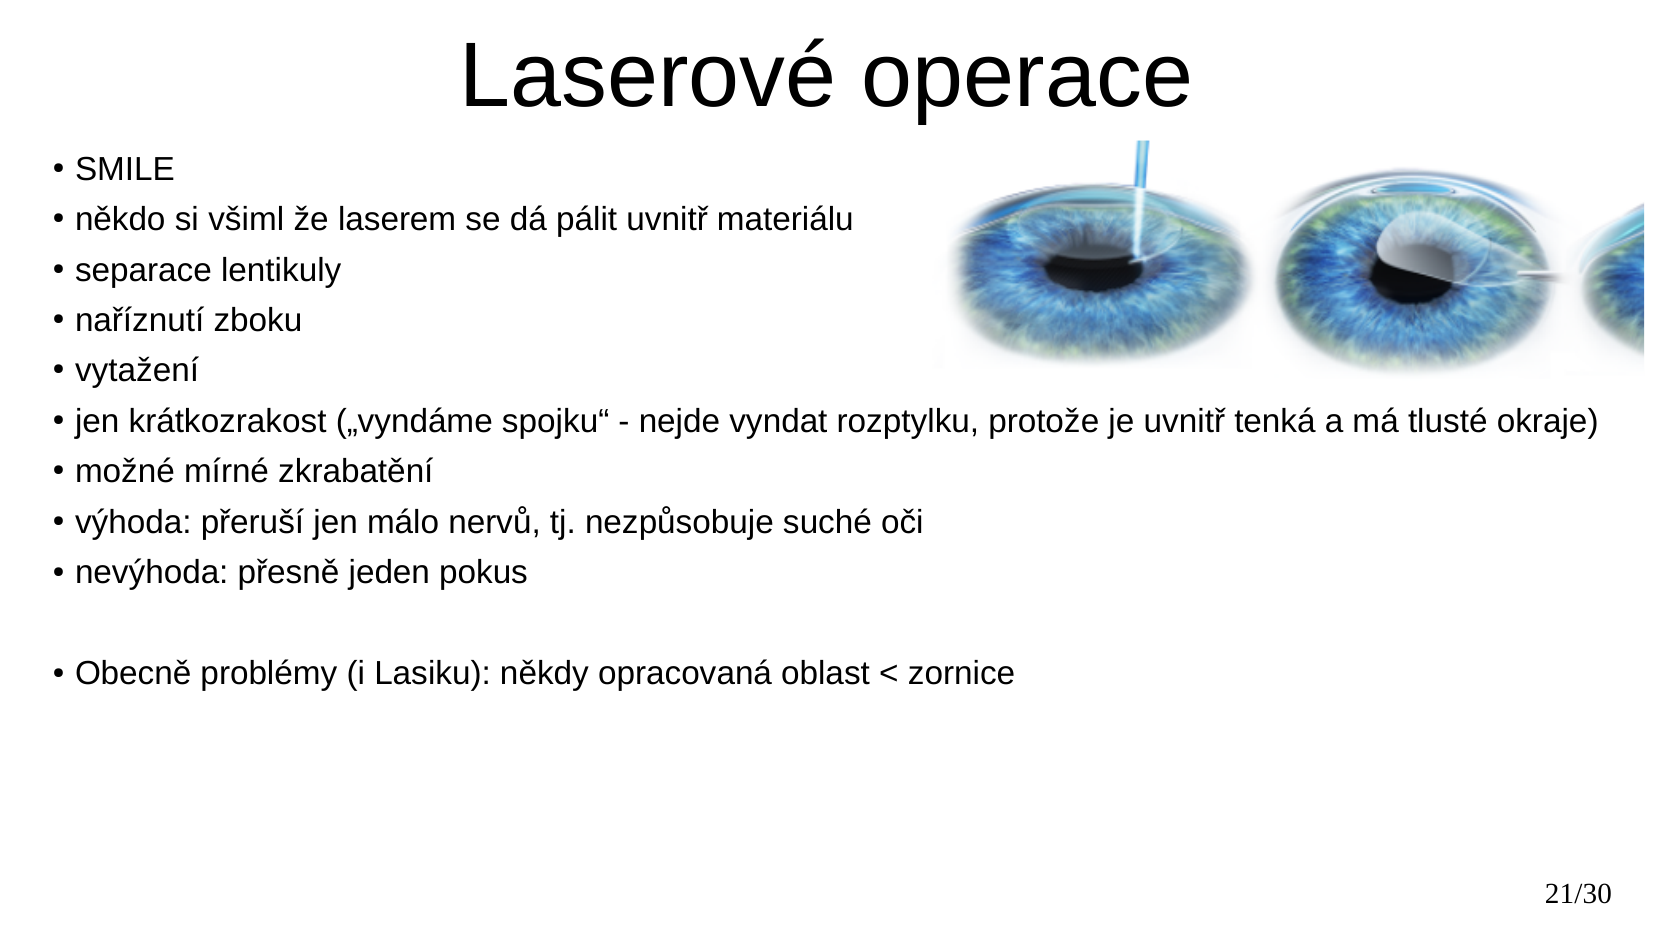

# Laserové operace
SMILE
někdo si všiml že laserem se dá pálit uvnitř materiálu
separace lentikuly
naříznutí zboku
vytažení
jen krátkozrakost („vyndáme spojku“ - nejde vyndat rozptylku, protože je uvnitř tenká a má tlusté okraje)
možné mírné zkrabatění
výhoda: přeruší jen málo nervů, tj. nezpůsobuje suché oči
nevýhoda: přesně jeden pokus
Obecně problémy (i Lasiku): někdy opracovaná oblast < zornice
21